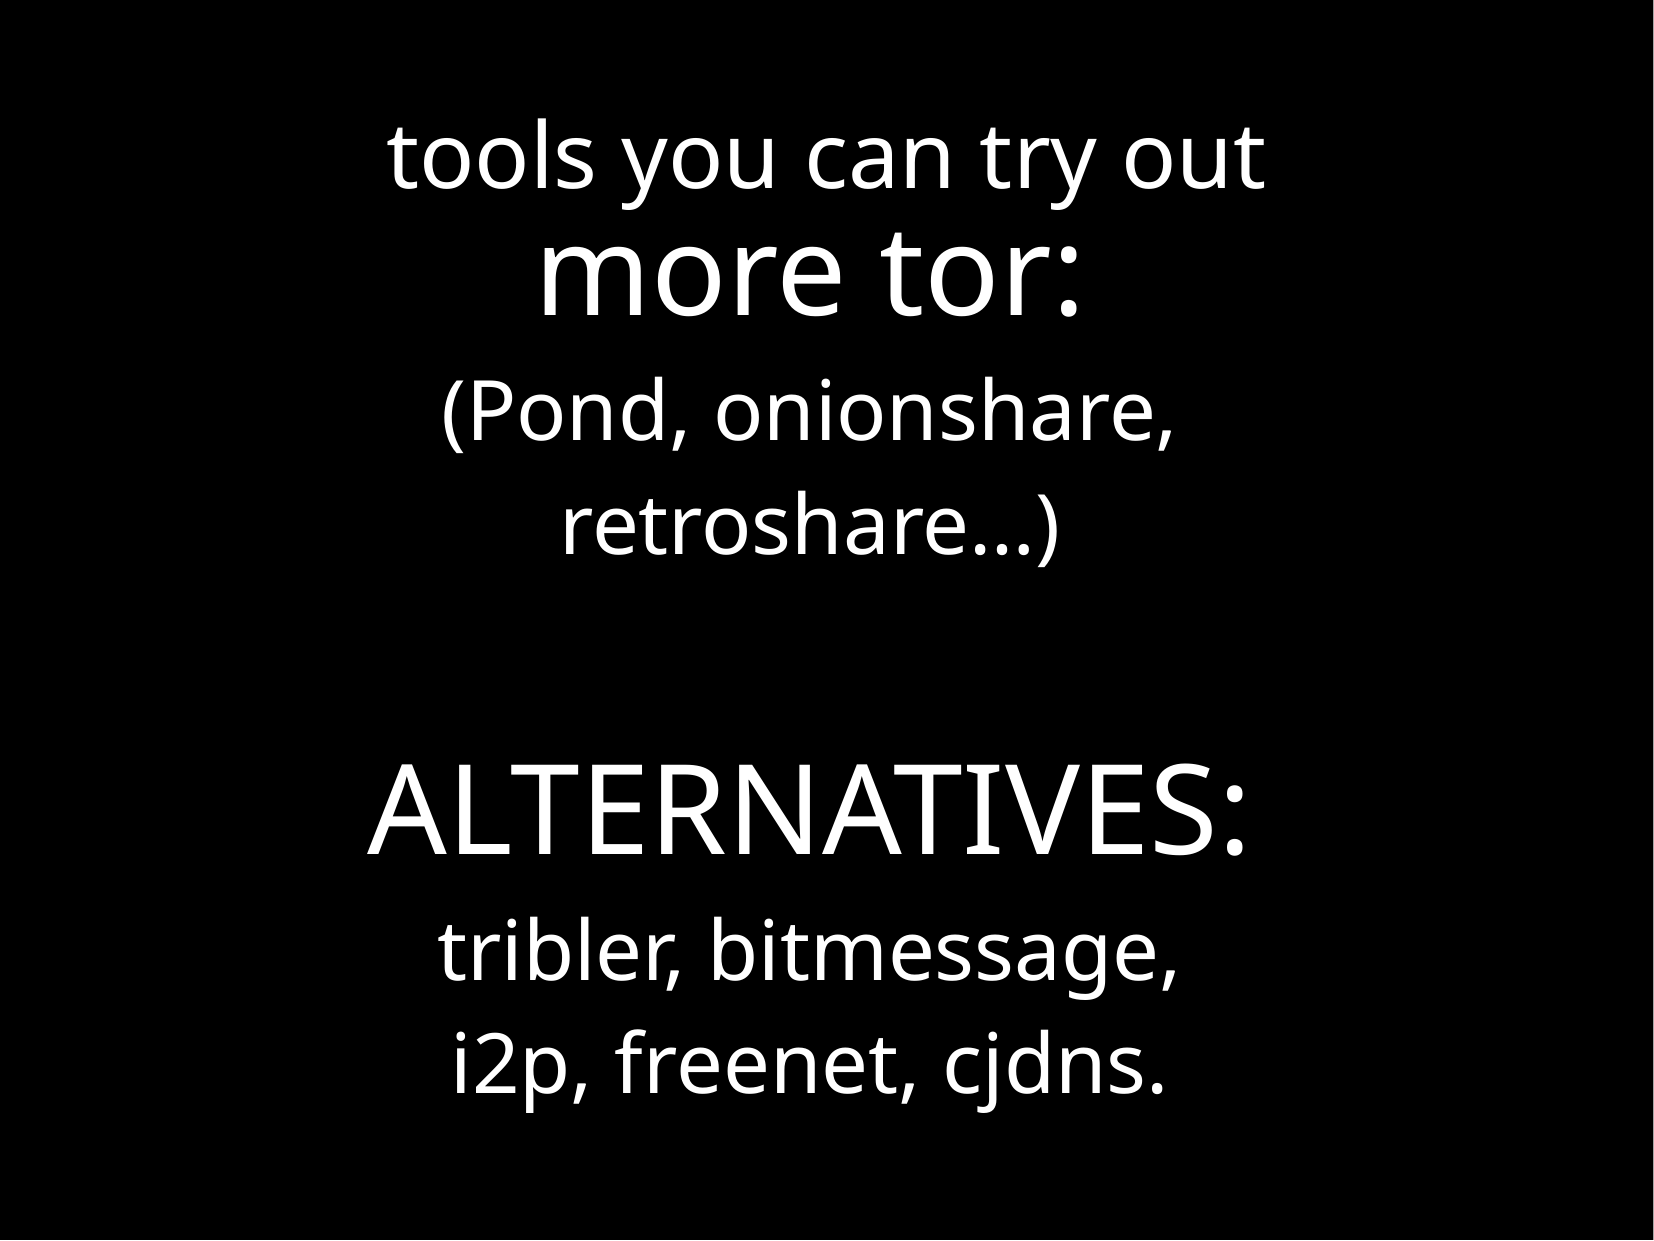

# tools you can try out
more tor:
(Pond, onionshare,
retroshare…)
ALTERNATIVES:
tribler, bitmessage,
i2p, freenet, cjdns.